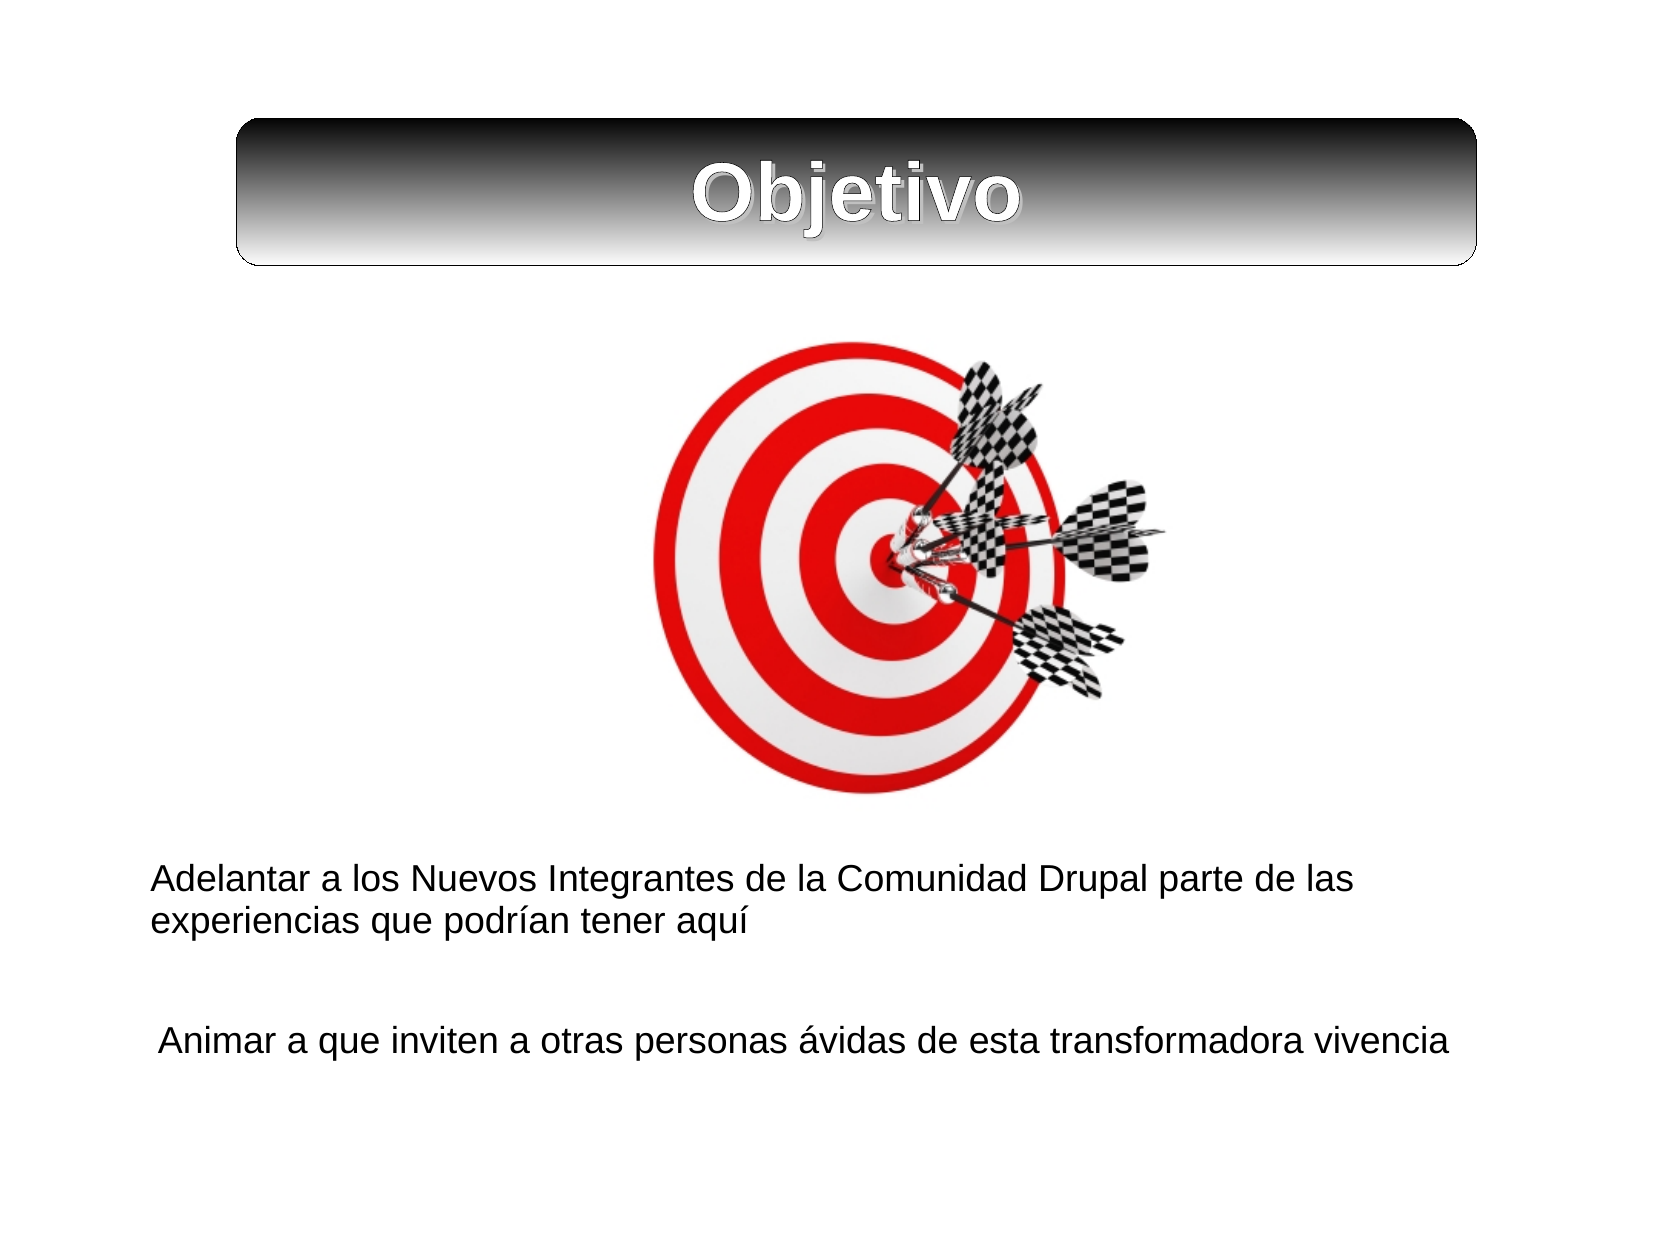

Objetivo
Adelantar a los Nuevos Integrantes de la Comunidad Drupal parte de las experiencias que podrían tener aquí
Animar a que inviten a otras personas ávidas de esta transformadora vivencia